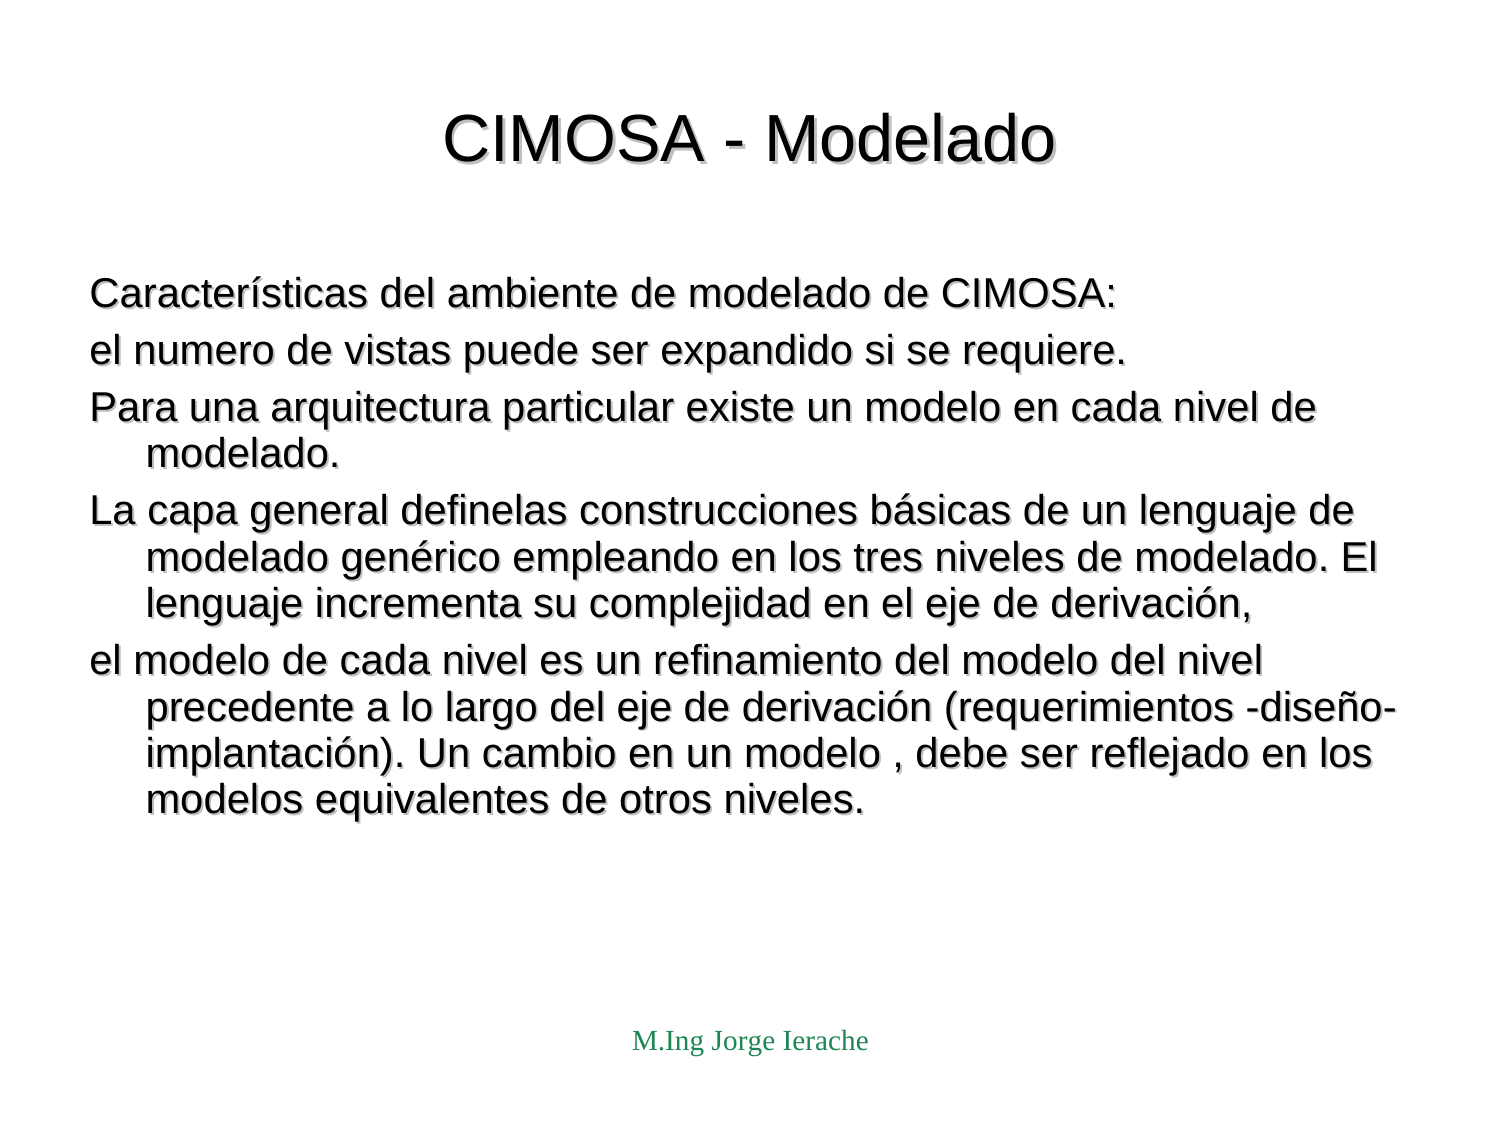

# CIMOSA - Modelado
Características del ambiente de modelado de CIMOSA:
el numero de vistas puede ser expandido si se requiere.
Para una arquitectura particular existe un modelo en cada nivel de modelado.
La capa general definelas construcciones básicas de un lenguaje de modelado genérico empleando en los tres niveles de modelado. El lenguaje incrementa su complejidad en el eje de derivación,
el modelo de cada nivel es un refinamiento del modelo del nivel precedente a lo largo del eje de derivación (requerimientos -diseño-implantación). Un cambio en un modelo , debe ser reflejado en los modelos equivalentes de otros niveles.
M.Ing Jorge Ierache